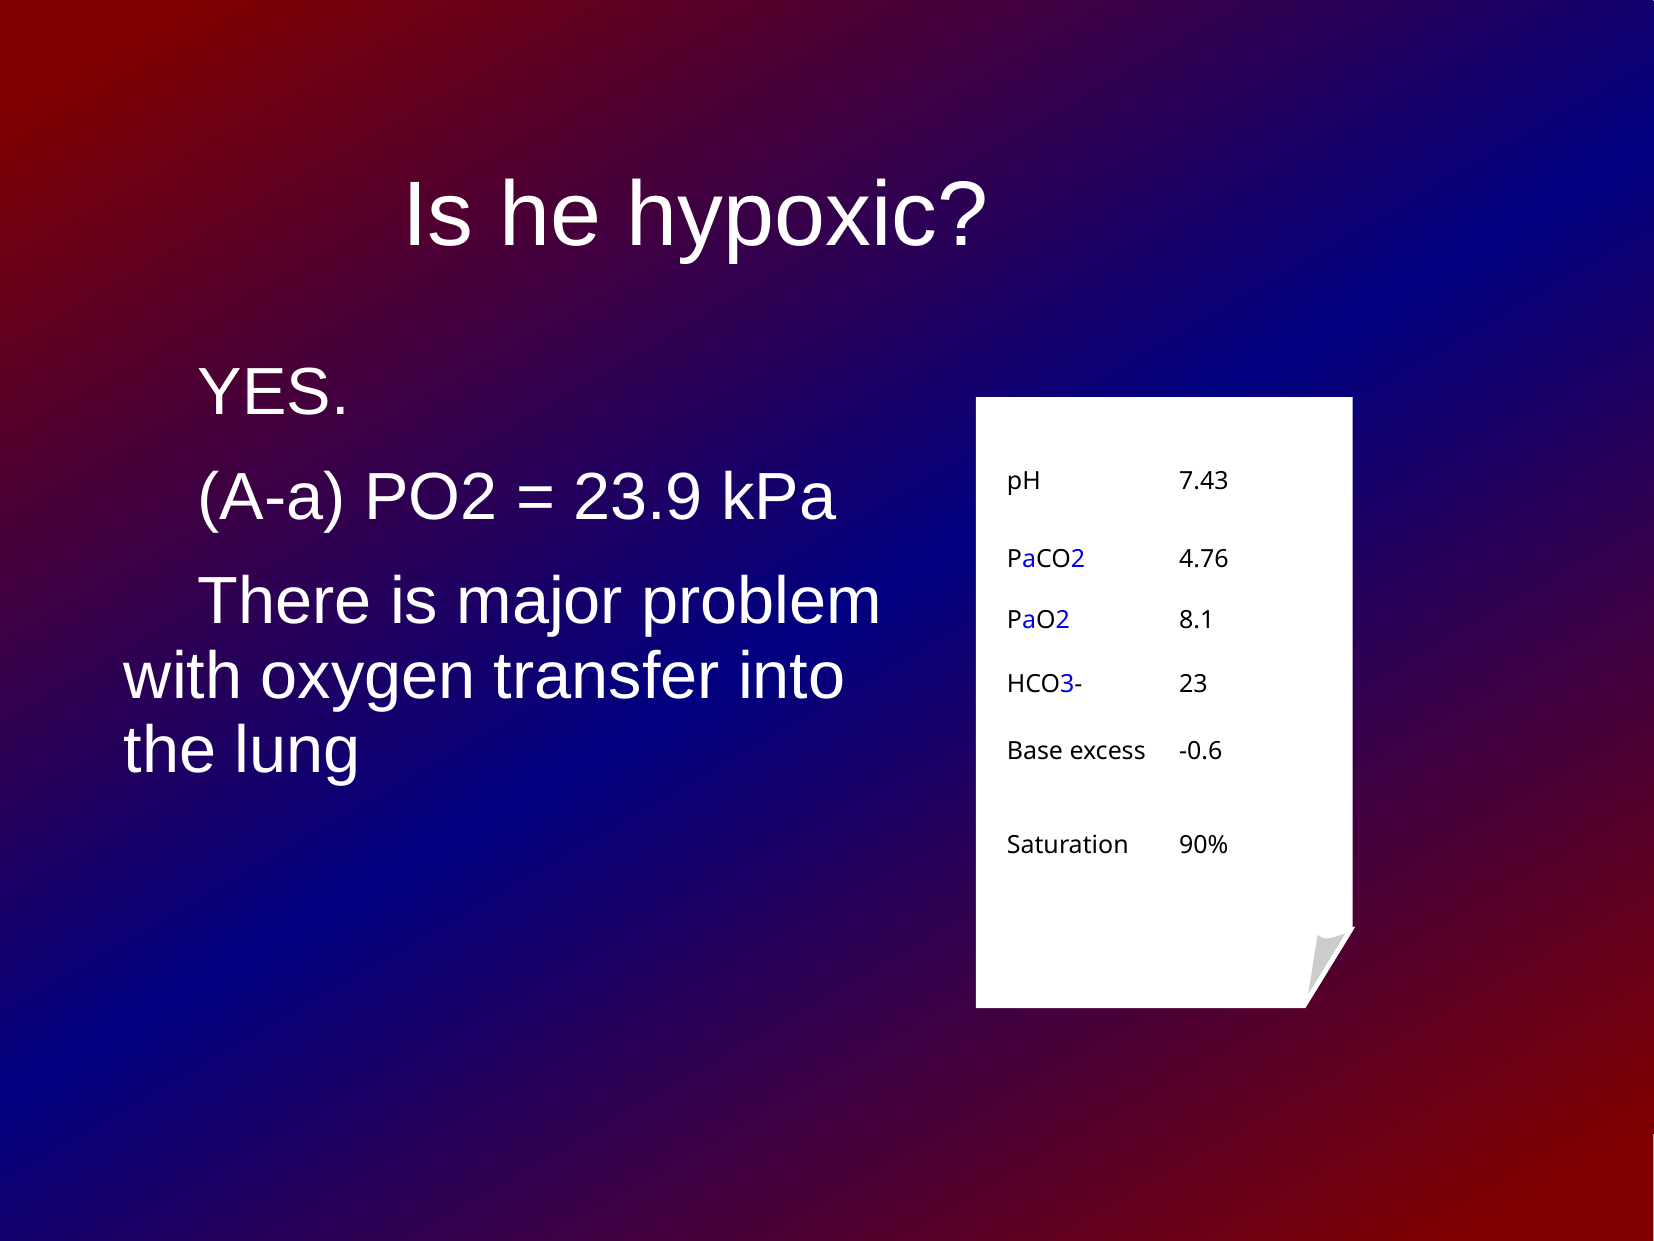

# Is he hypoxic?
	YES.
	(A-a) PO2 = 23.9 kPa
	There is major problem with oxygen transfer into the lung
| pH | 7.43 |
| --- | --- |
| PaCO2 | 4.76 |
| PaO2 | 8.1 |
| HCO3- | 23 |
| Base excess | -0.6 |
| Saturation | 90% |